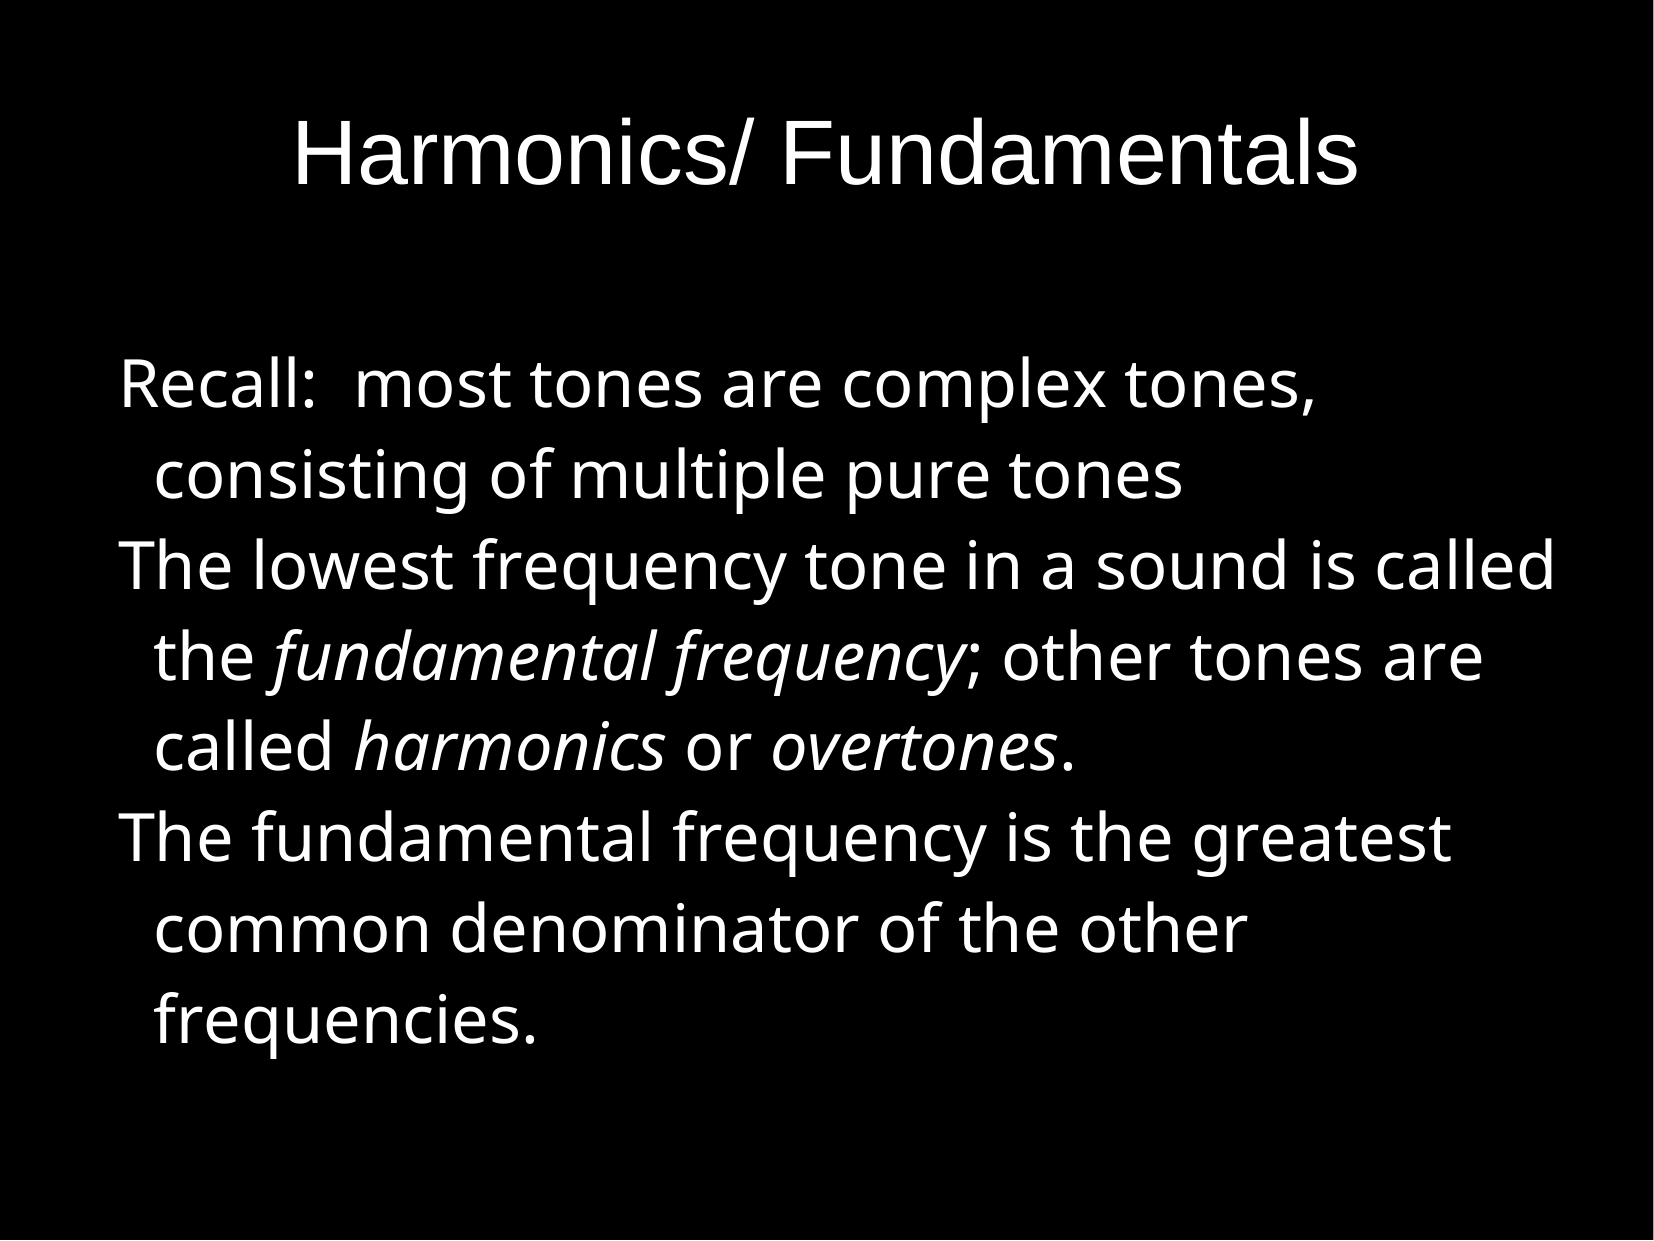

# Harmonics/ Fundamentals
Recall: most tones are complex tones, consisting of multiple pure tones
The lowest frequency tone in a sound is called the fundamental frequency; other tones are called harmonics or overtones.
The fundamental frequency is the greatest common denominator of the other frequencies.